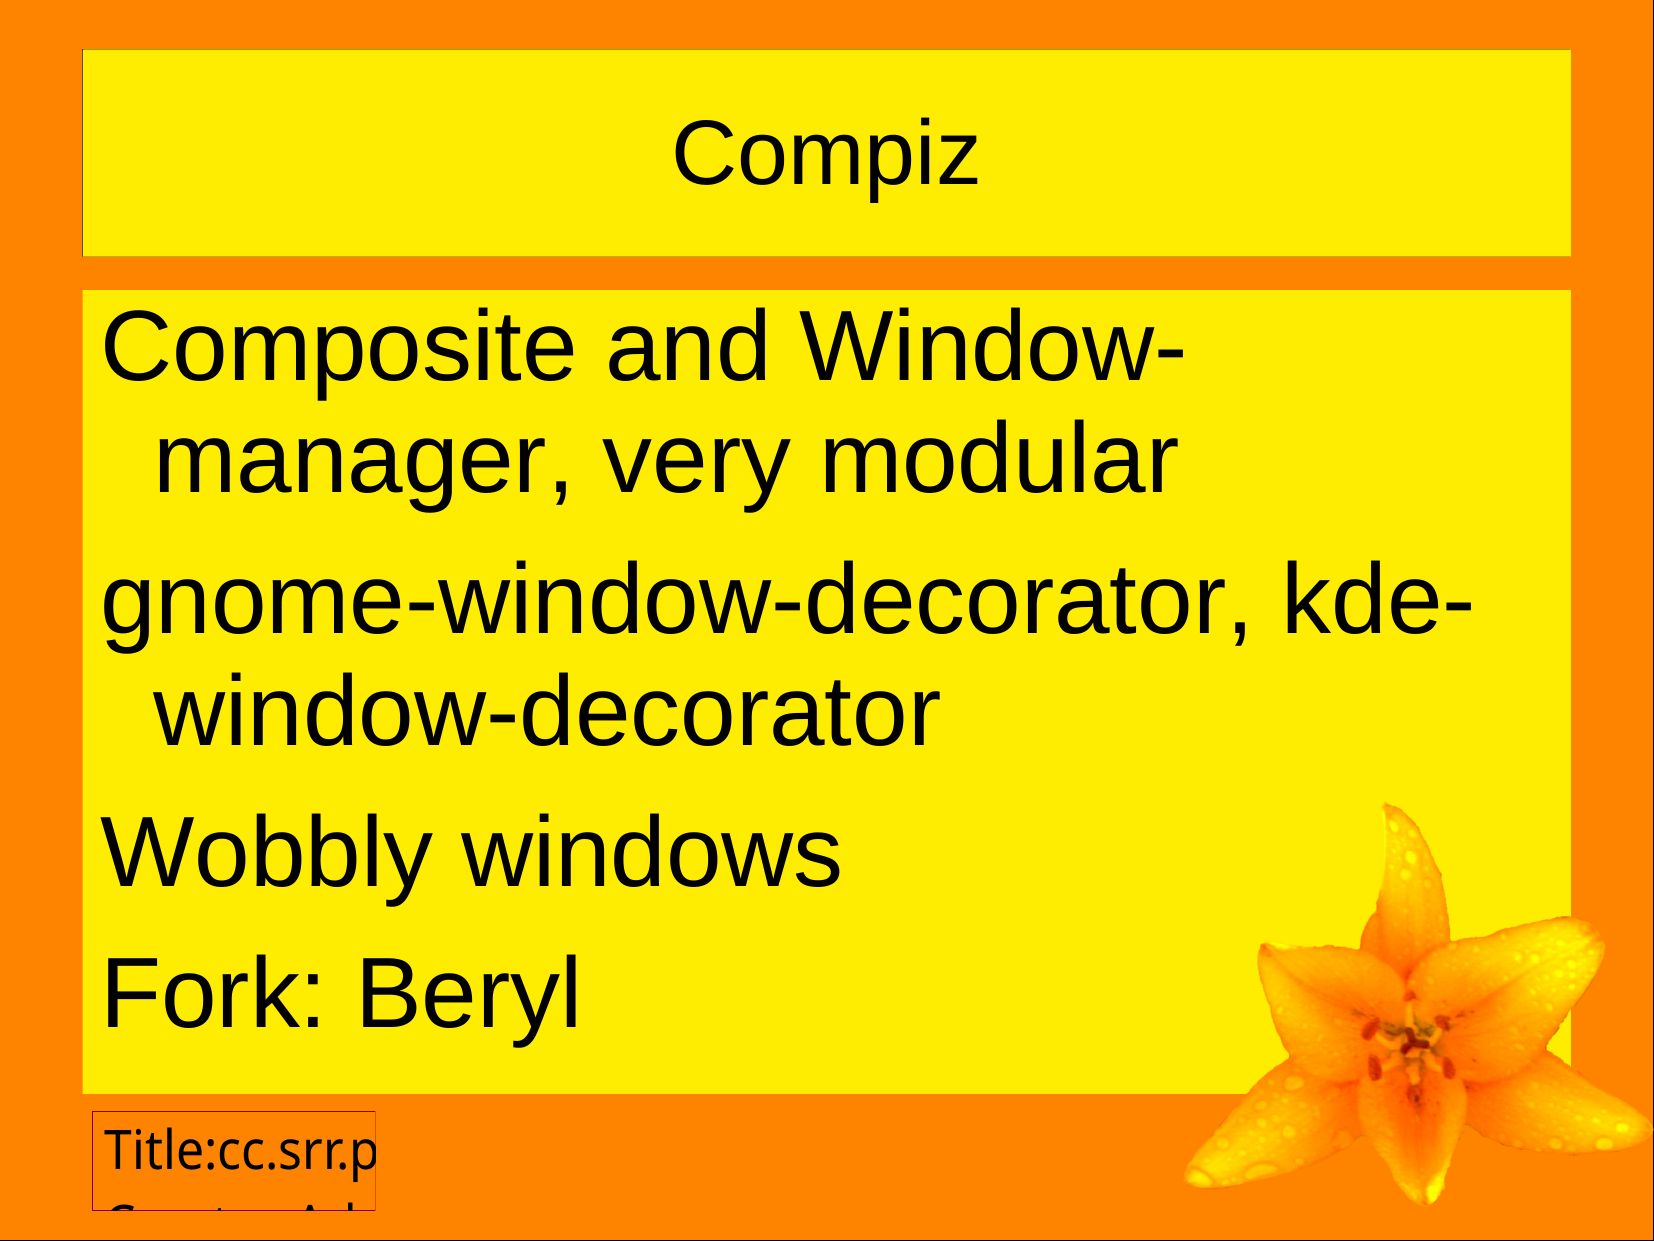

# Compiz
Composite and Window-manager, very modular
gnome-window-decorator, kde-window-decorator
Wobbly windows
Fork: Beryl